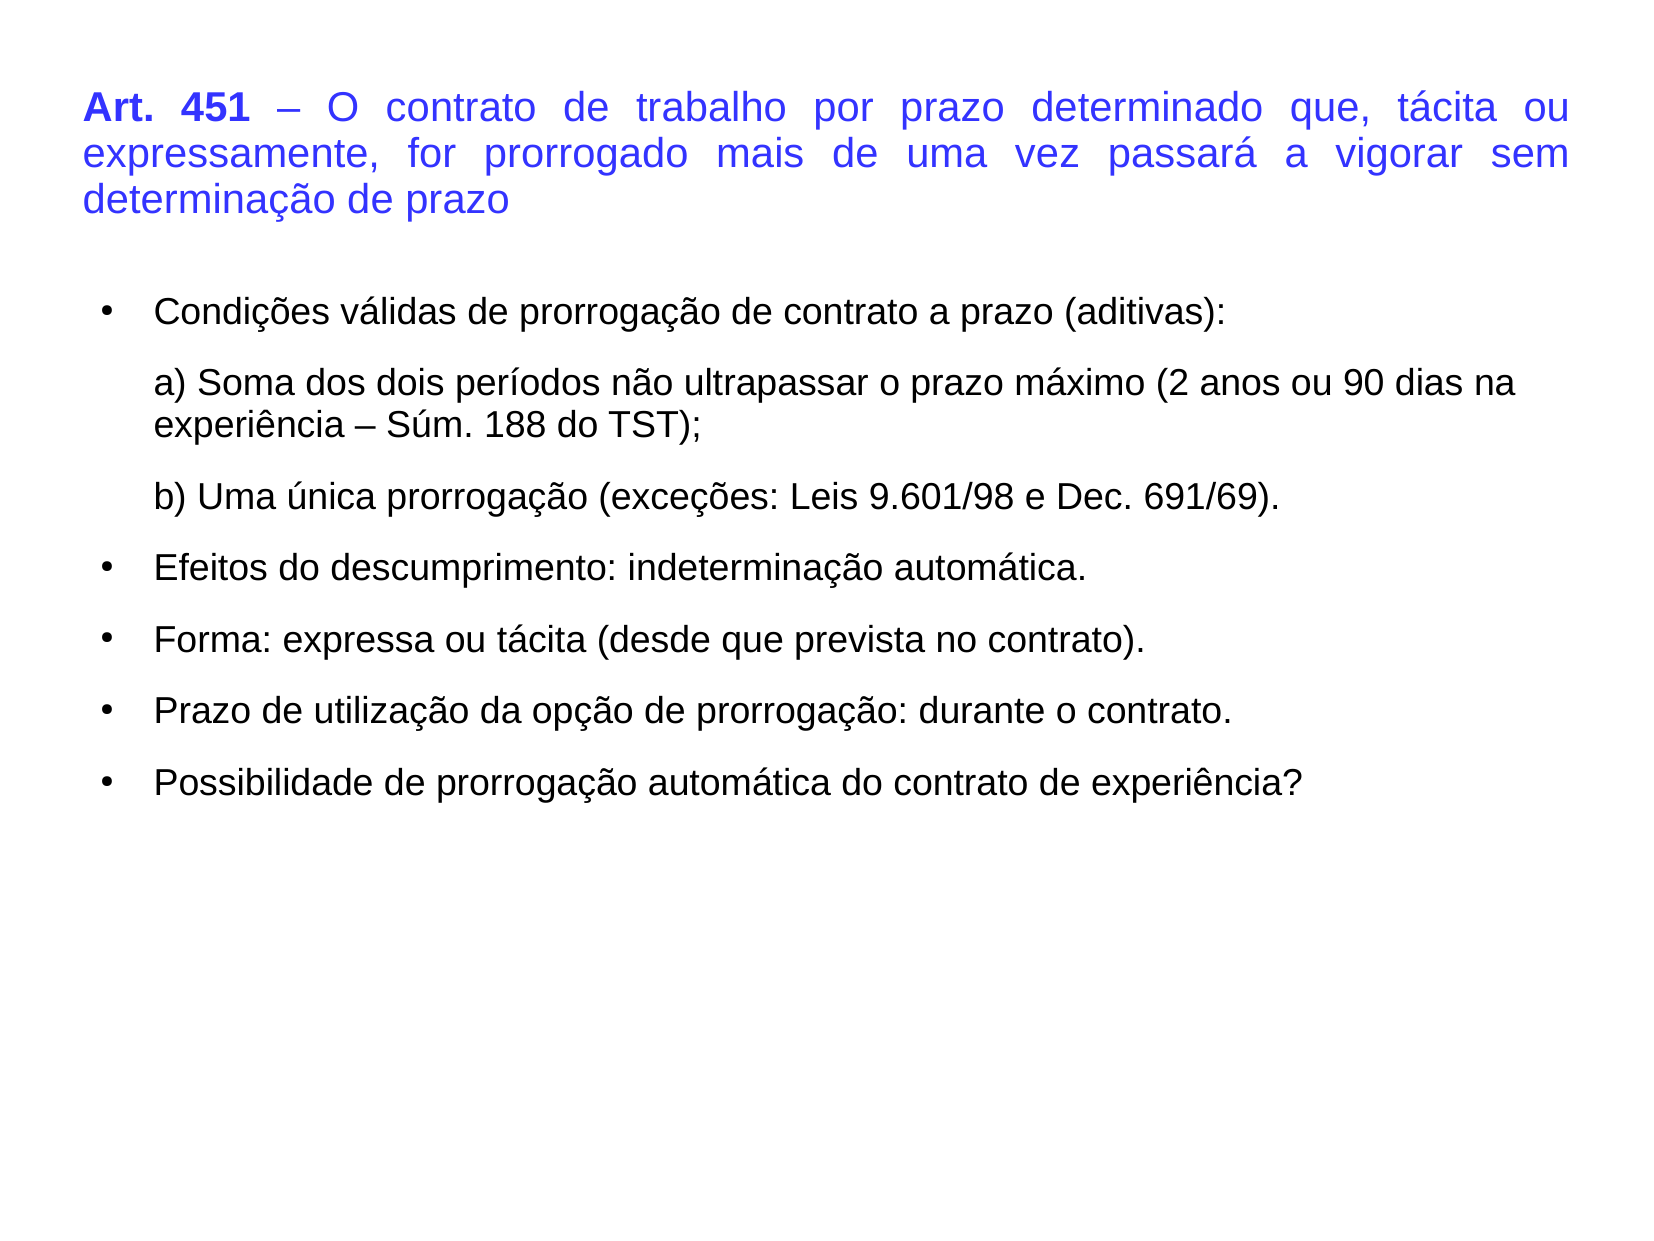

# Art. 451 – O contrato de trabalho por prazo determinado que, tácita ou expressamente, for prorrogado mais de uma vez passará a vigorar sem determinação de prazo
Condições válidas de prorrogação de contrato a prazo (aditivas):
a) Soma dos dois períodos não ultrapassar o prazo máximo (2 anos ou 90 dias na experiência – Súm. 188 do TST);
b) Uma única prorrogação (exceções: Leis 9.601/98 e Dec. 691/69).
Efeitos do descumprimento: indeterminação automática.
Forma: expressa ou tácita (desde que prevista no contrato).
Prazo de utilização da opção de prorrogação: durante o contrato.
Possibilidade de prorrogação automática do contrato de experiência?